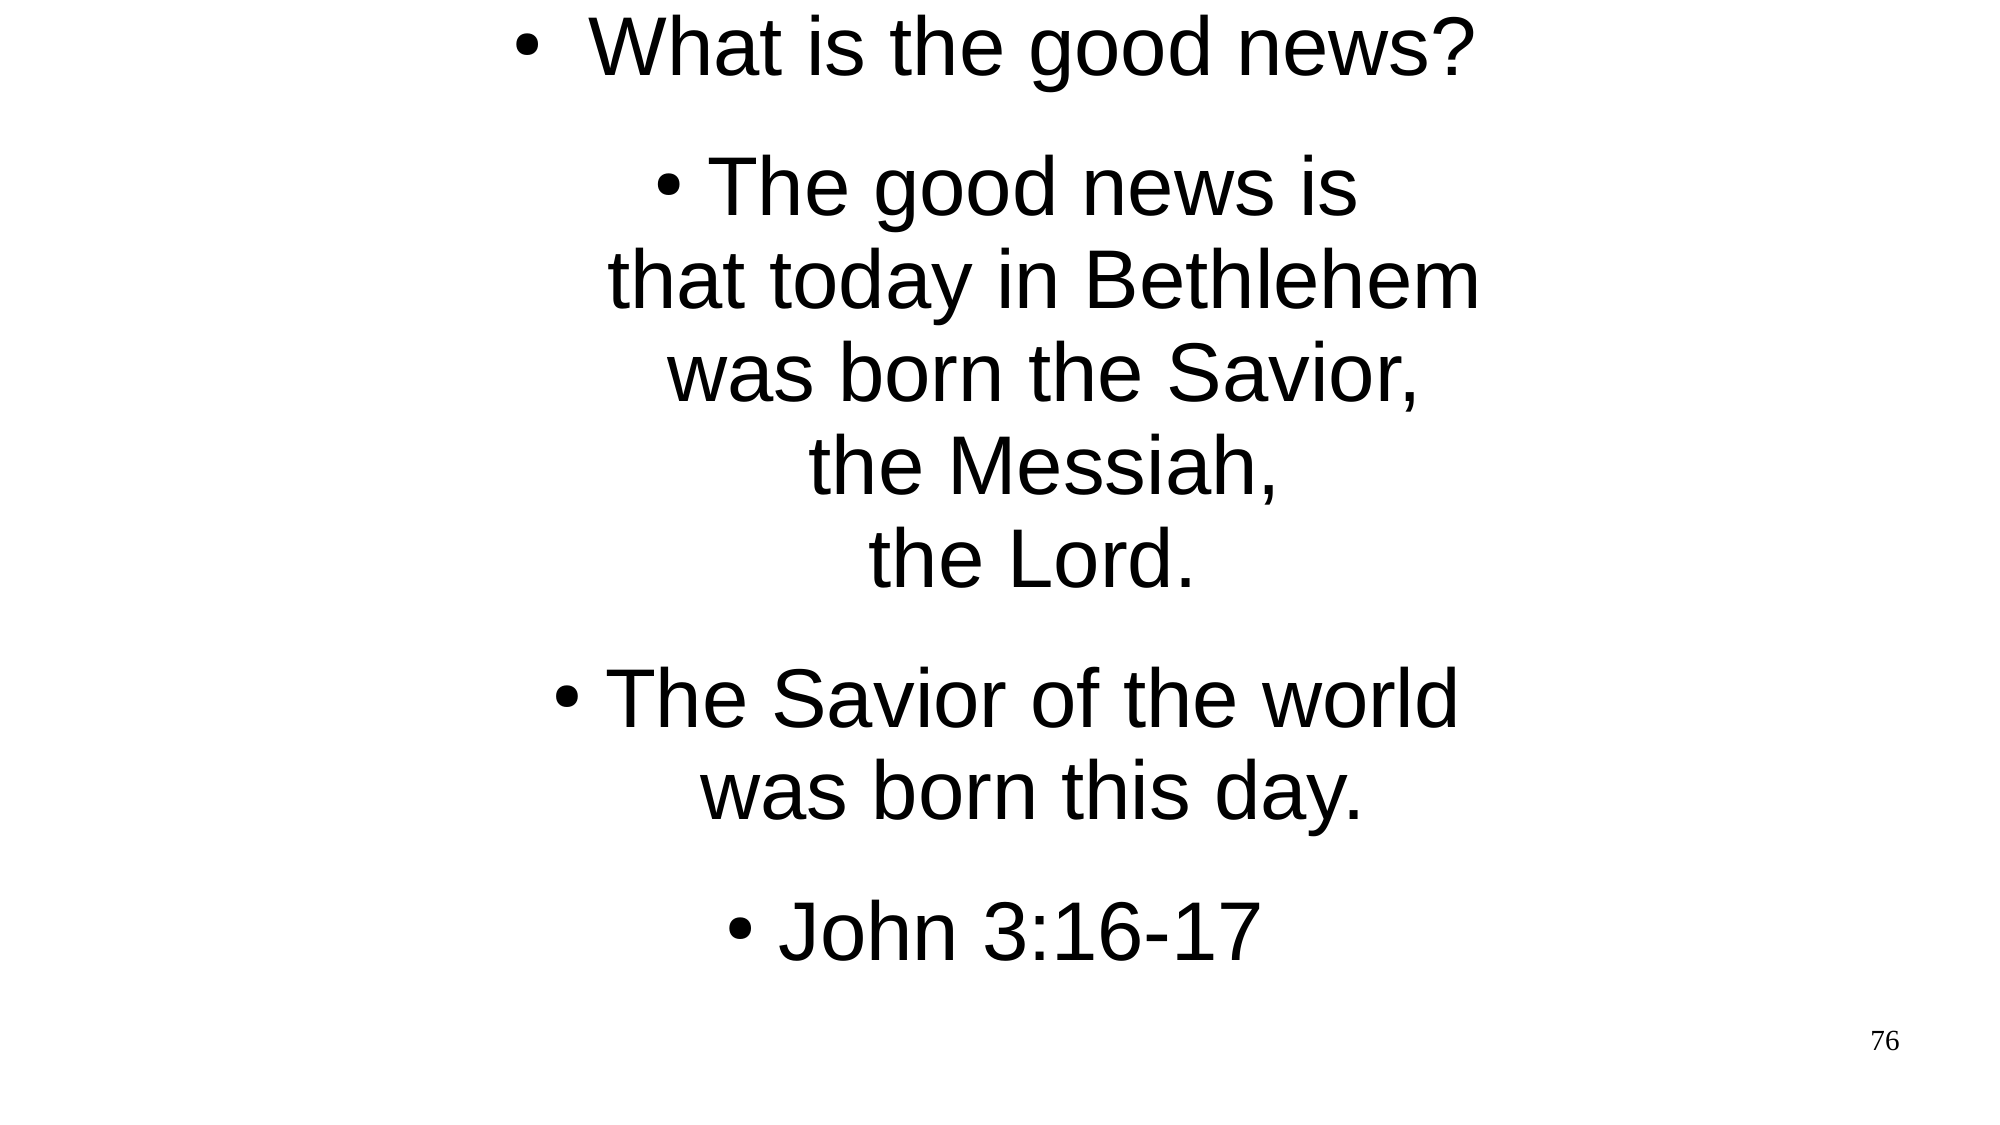

# What is the good news?
The good news is
 that today in Bethlehem
 was born the Savior,
 the Messiah,
 the Lord.
The Savior of the world
 was born this day.
John 3:16-17
76